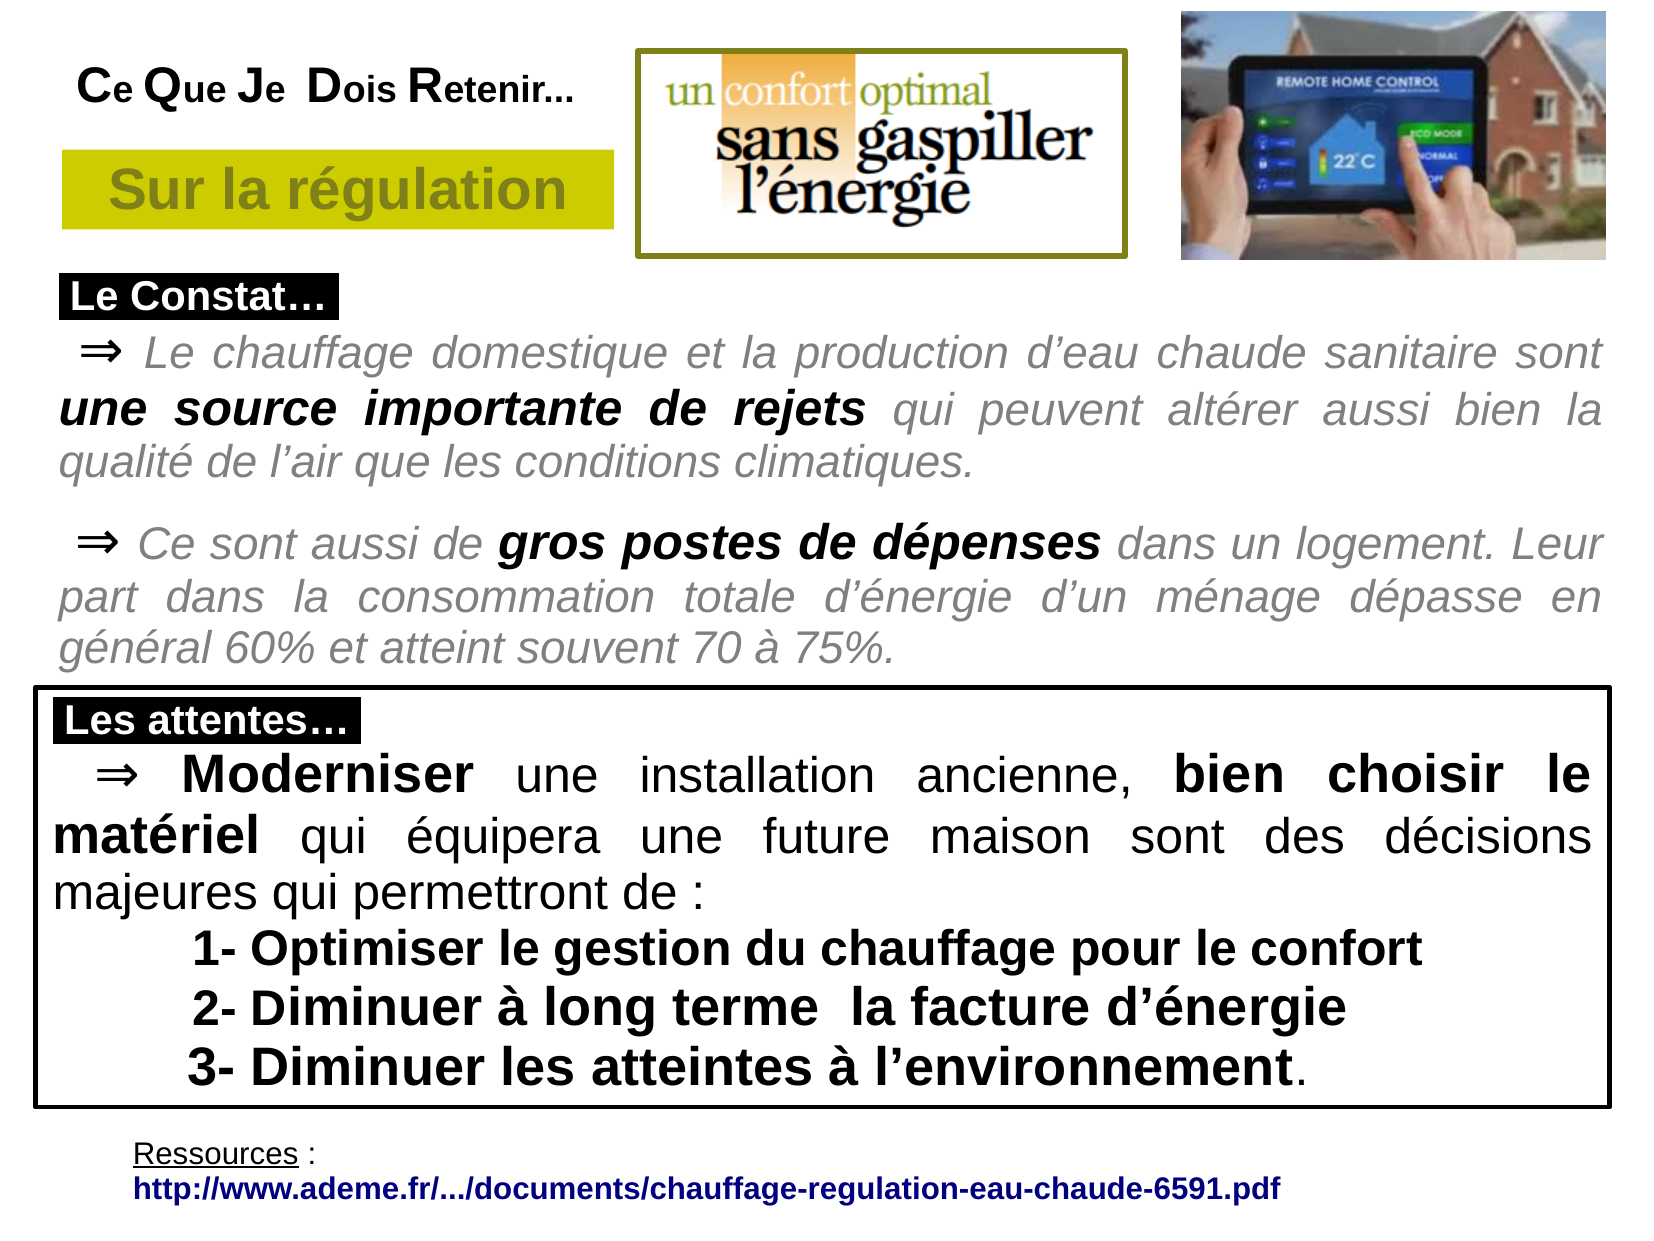

Ce Que Je Dois Retenir...
Sur la régulation
 Le Constat…
 ⇒ Le chauffage domestique et la production d’eau chaude sanitaire sont une source importante de rejets qui peuvent altérer aussi bien la qualité de l’air que les conditions climatiques.
 ⇒ Ce sont aussi de gros postes de dépenses dans un logement. Leur part dans la consommation totale d’énergie d’un ménage dépasse en général 60% et atteint souvent 70 à 75%.
 Les attentes…
 ⇒ Moderniser une installation ancienne, bien choisir le matériel qui équipera une future maison sont des décisions majeures qui permettront de :
 1- Optimiser le gestion du chauffage pour le confort
 2- Diminuer à long terme  la facture d’énergie
 3- Diminuer les atteintes à l’environnement.
Ressources :
http://www.ademe.fr/.../documents/chauffage-regulation-eau-chaude-6591.pdf